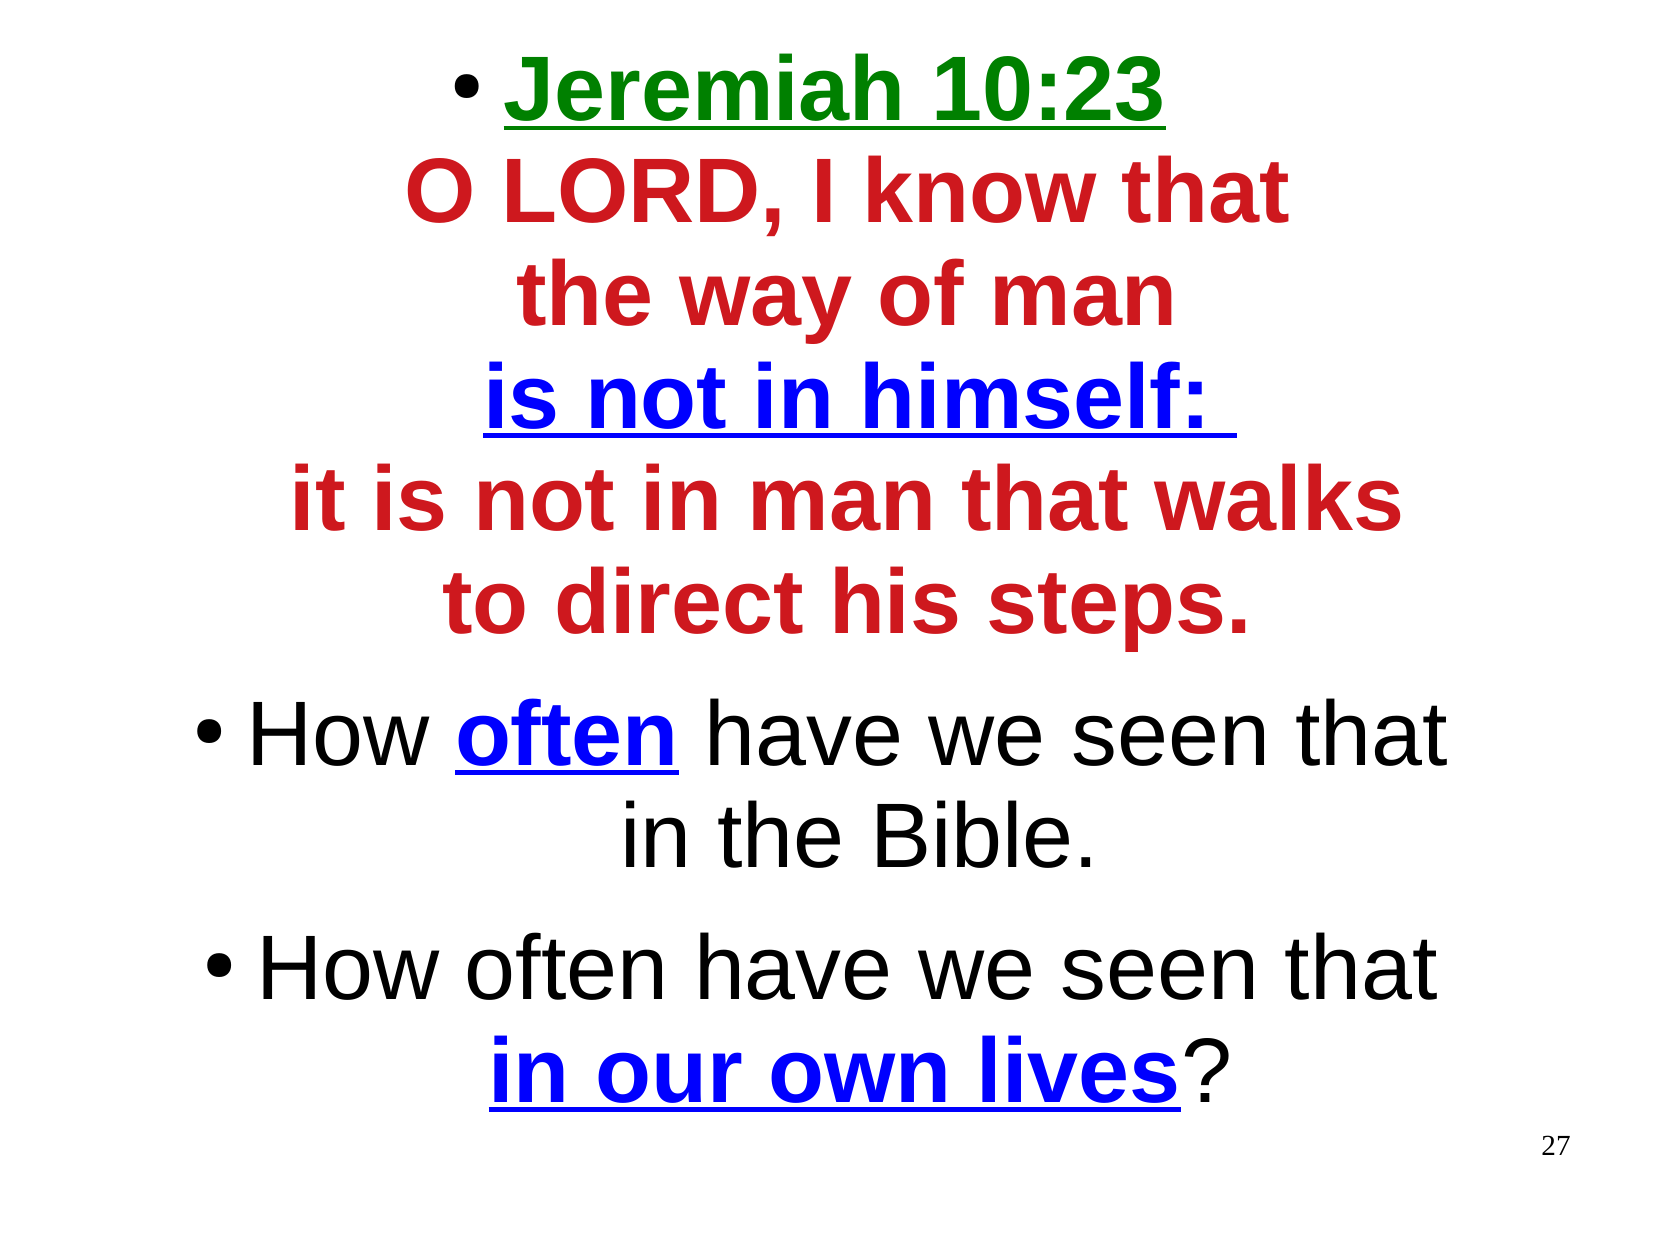

# Jeremiah 10:23  O LORD, I know that the way of man is not in himself: it is not in man that walks to direct his steps.
How often have we seen that
in the Bible.
How often have we seen that
in our own lives?
27